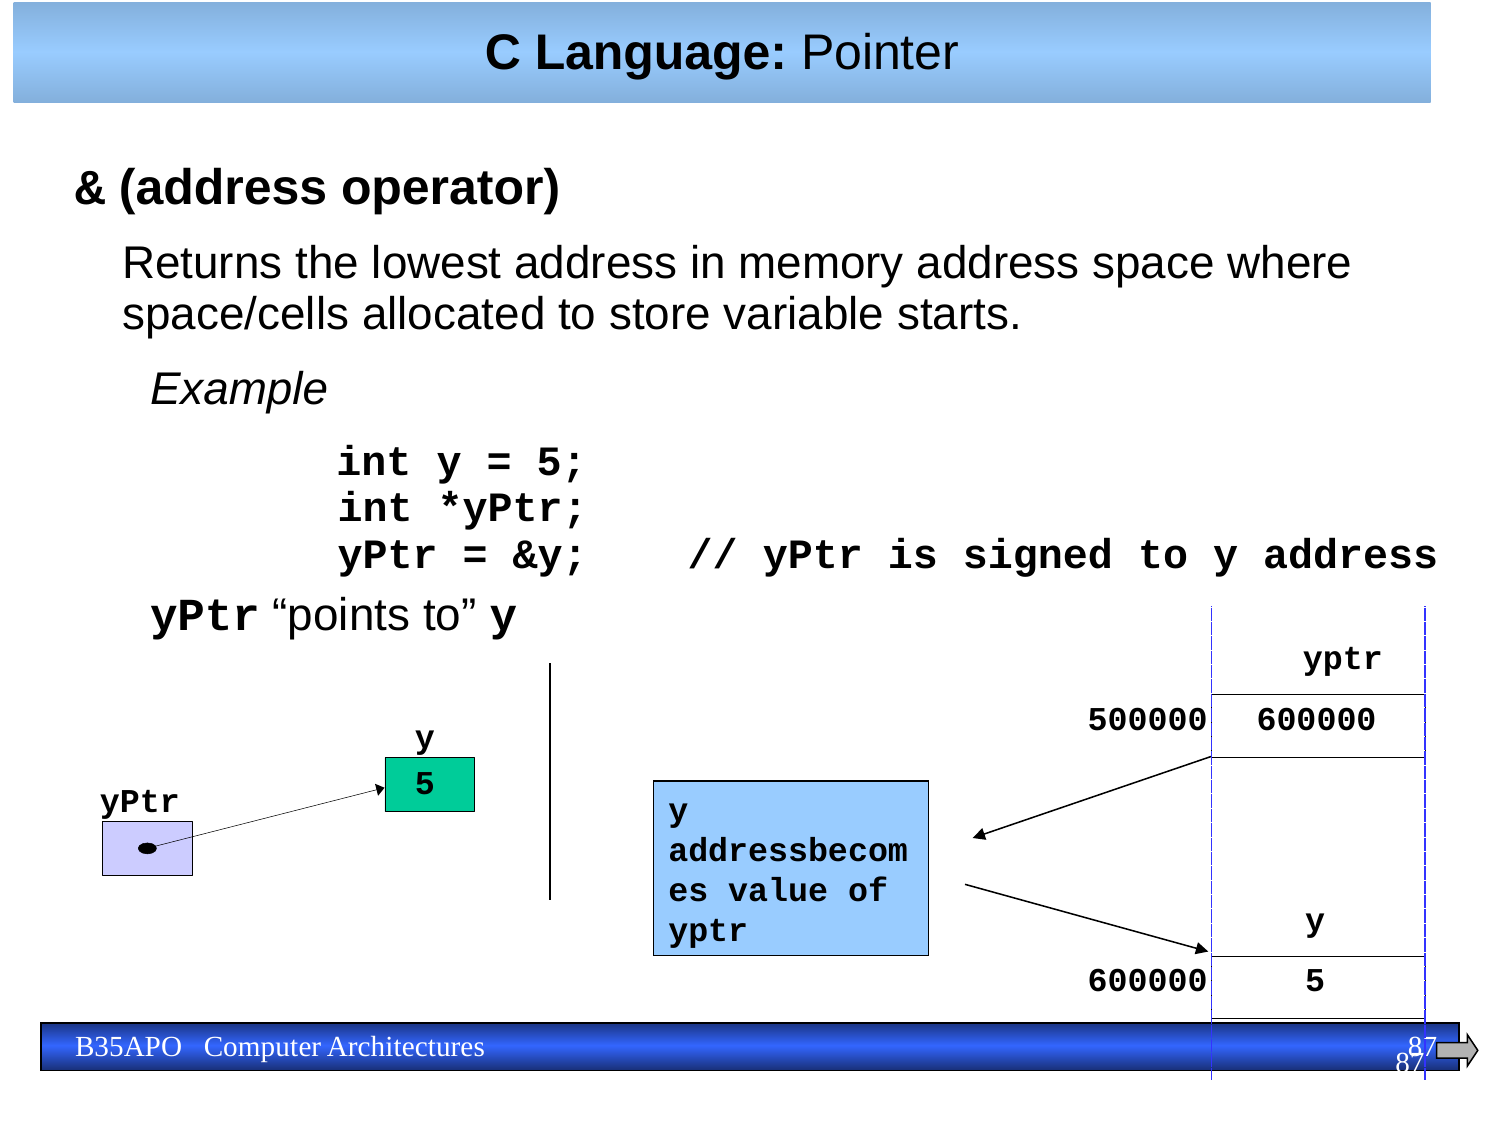

# C Language: Pointer
& (address operator)
Returns the lowest address in memory address space where space/cells allocated to store variable starts.
Example
 int y = 5;
int *yPtr;
yPtr = &y; // yPtr is signed to y address
yPtr “points to” y
yptr
600000
500000
y addressbecomes value of yptr
y
5
600000
y
5
yPtr
B35APO Computer Architectures
87